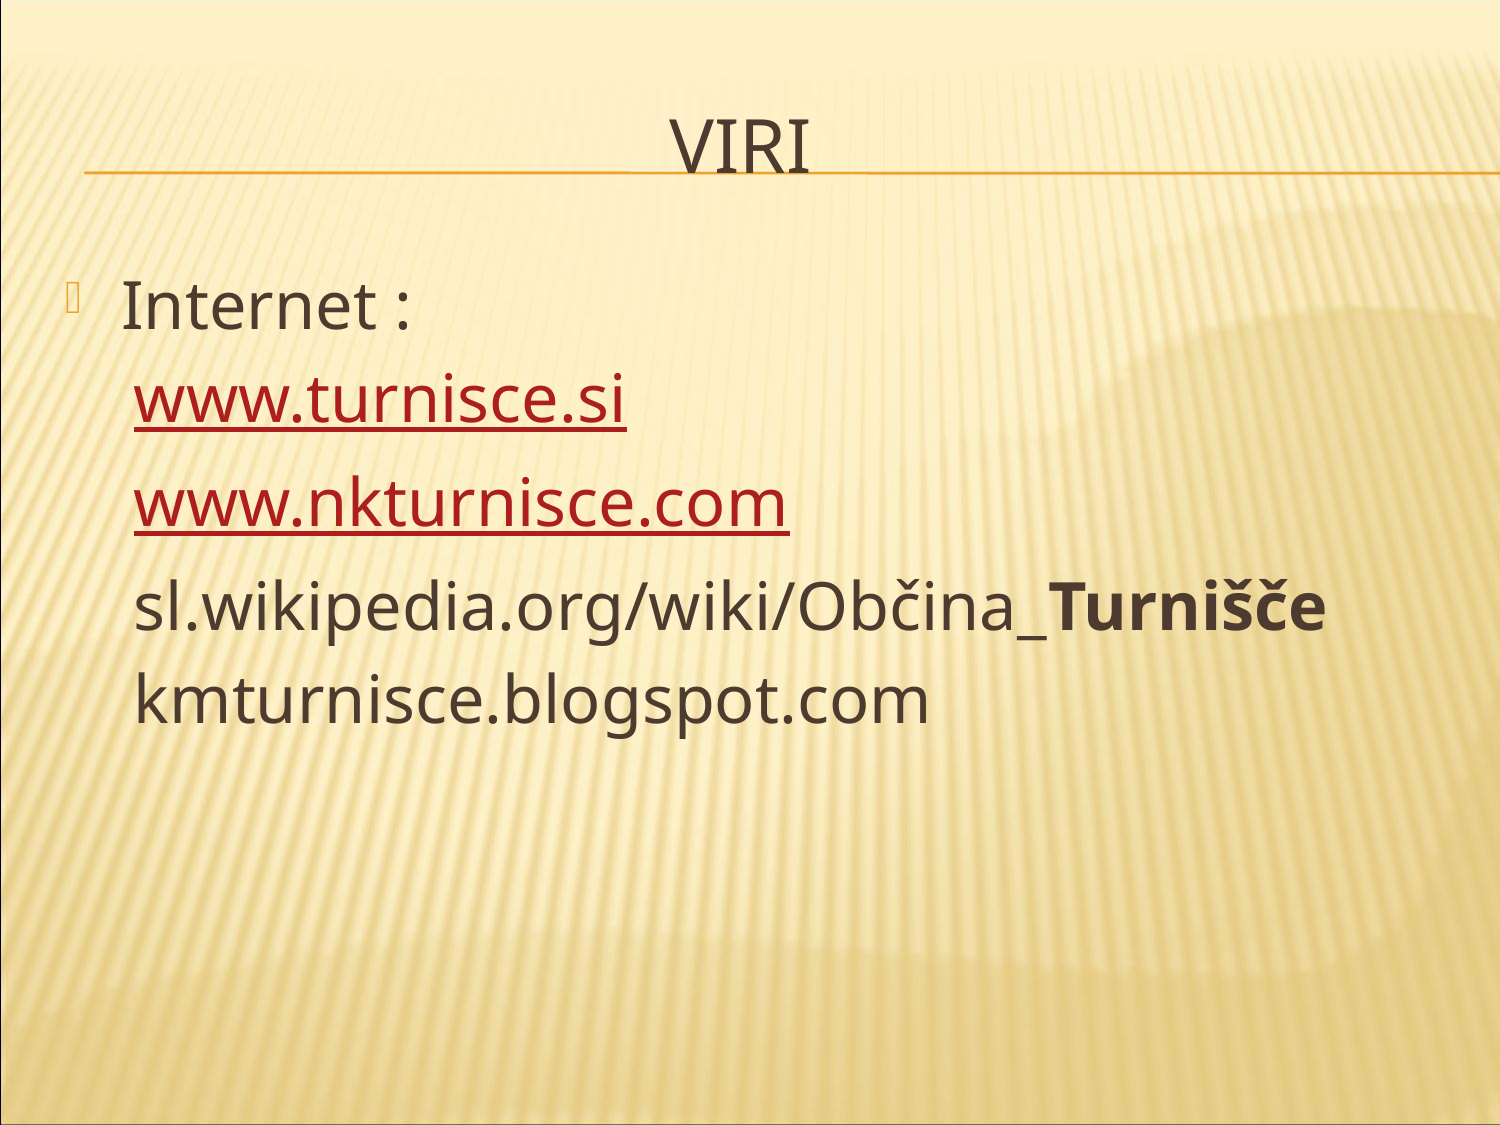

# VIRI
Internet :
 www.turnisce.si
 www.nkturnisce.com
 sl.wikipedia.org/wiki/Občina_Turnišče
 kmturnisce.blogspot.com